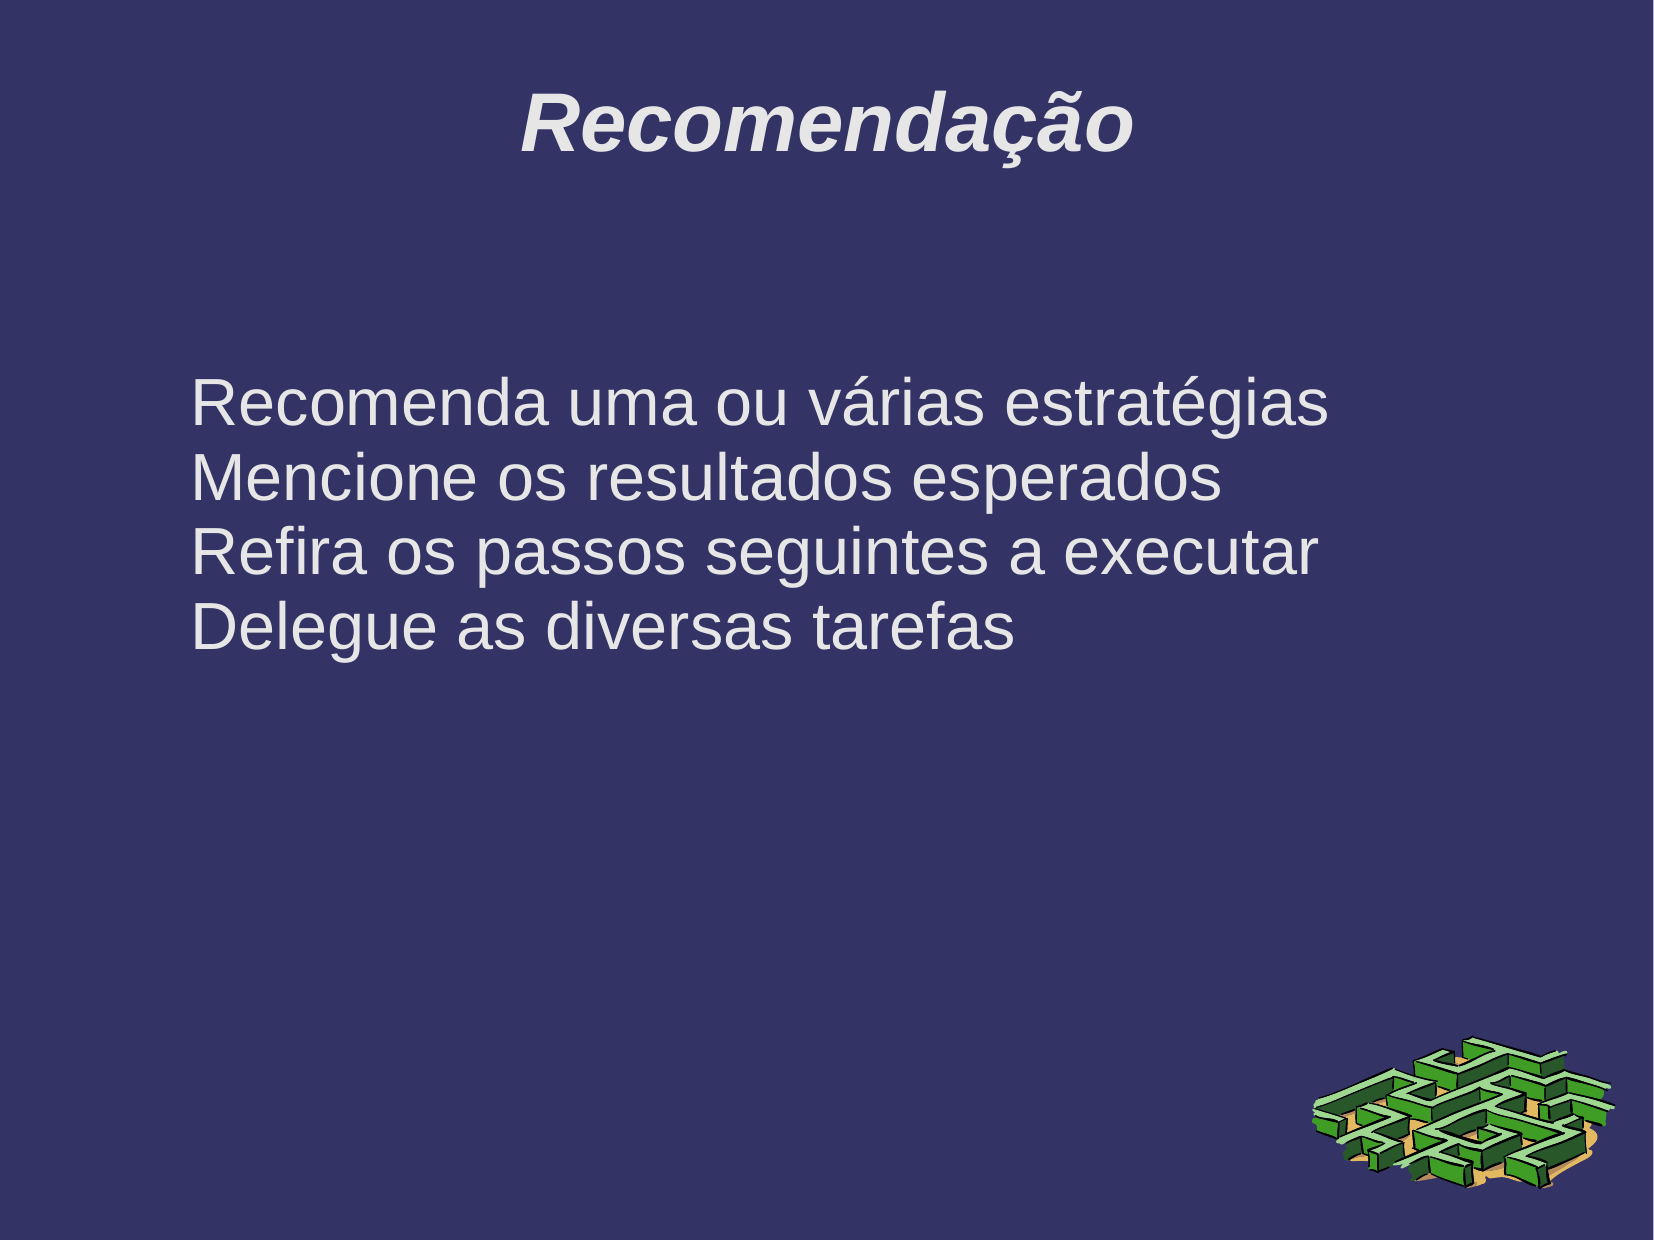

# Recomendação
Recomenda uma ou várias estratégias
Mencione os resultados esperados
Refira os passos seguintes a executar
Delegue as diversas tarefas